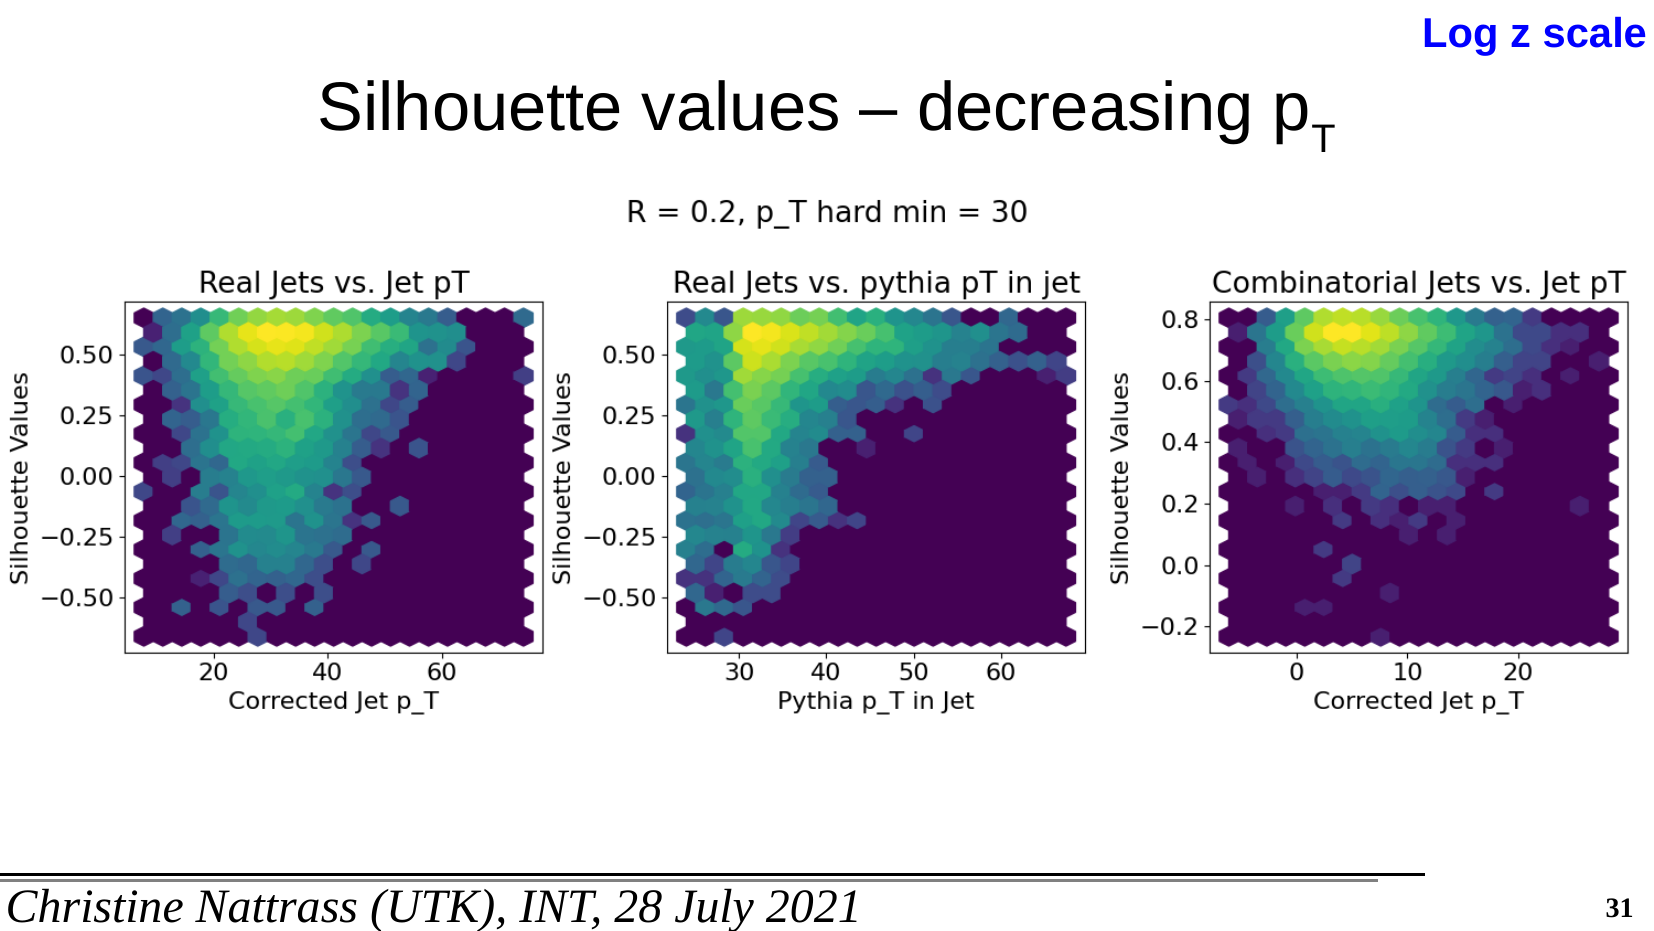

Log z scale
# Silhouette values – decreasing pT